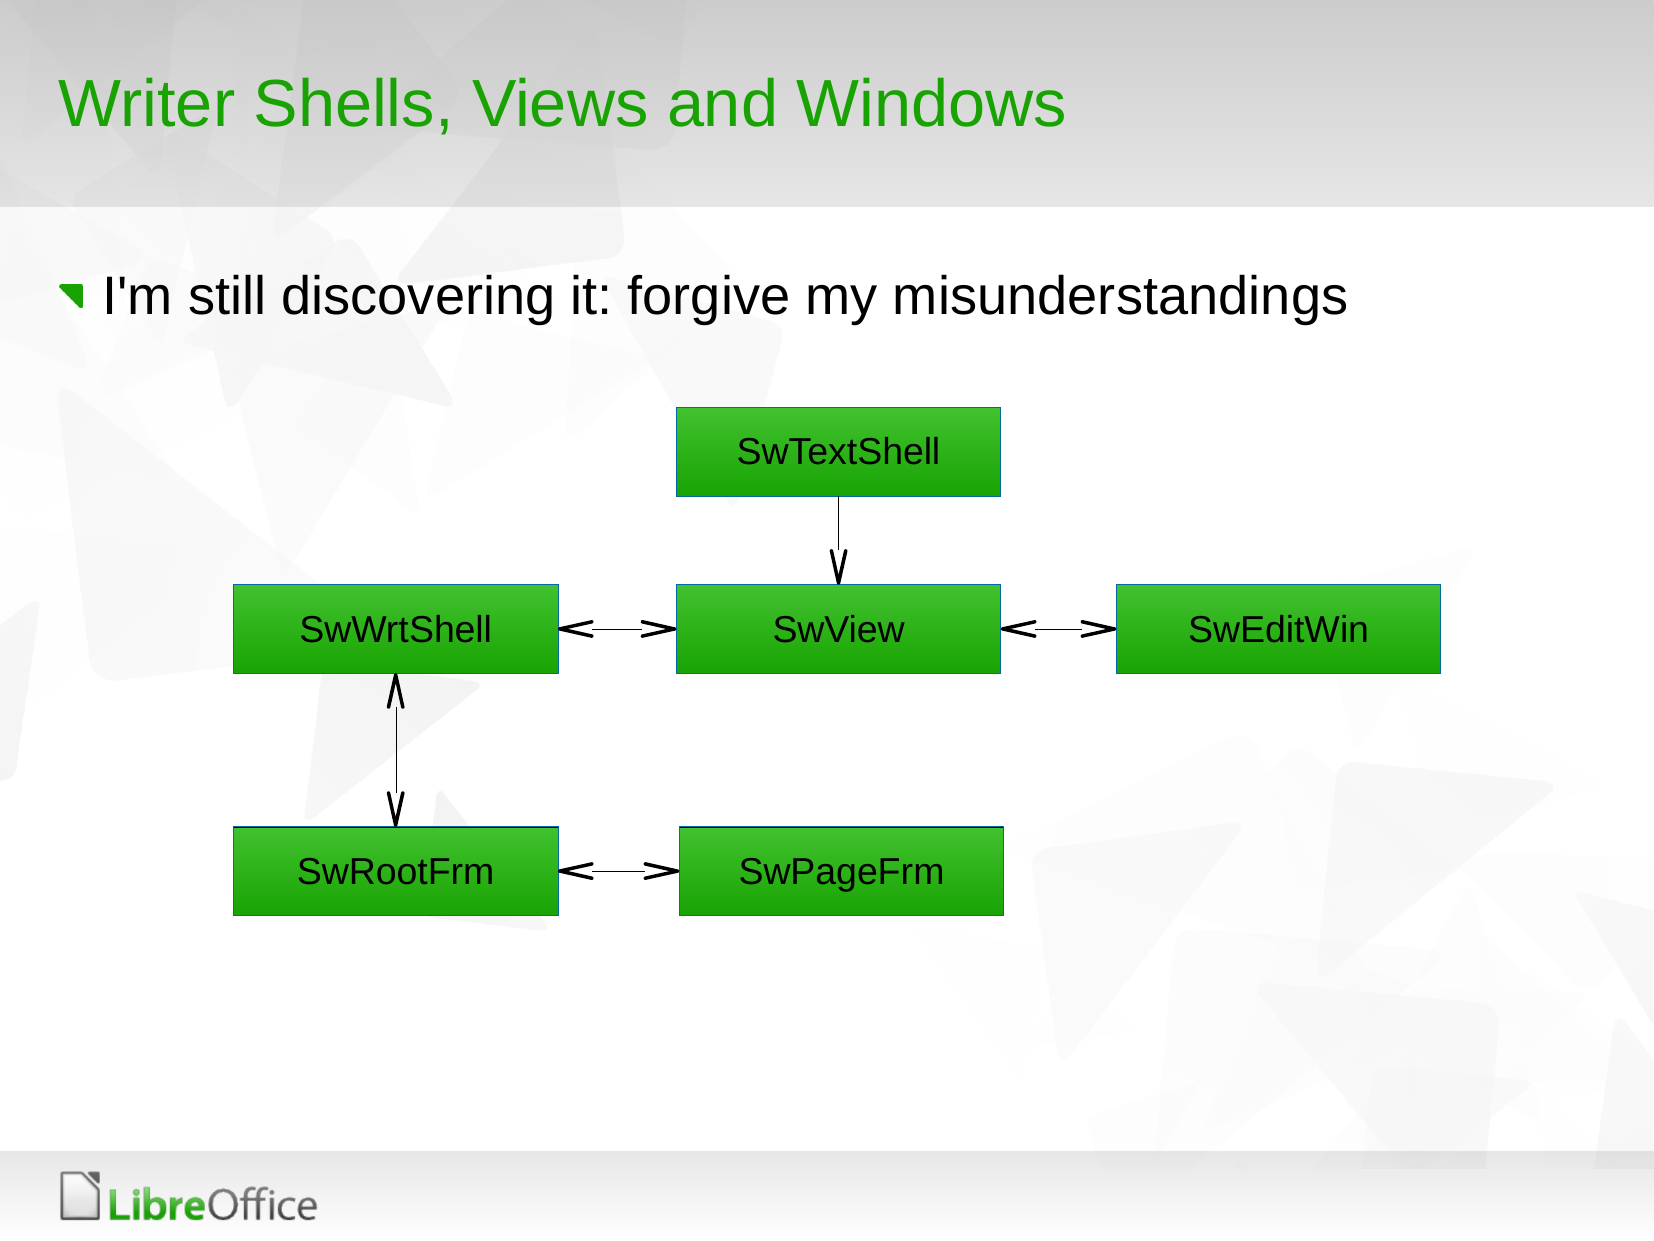

# Writer Shells, Views and Windows
I'm still discovering it: forgive my misunderstandings
SwTextShell
SwWrtShell
SwView
SwEditWin
SwRootFrm
SwPageFrm